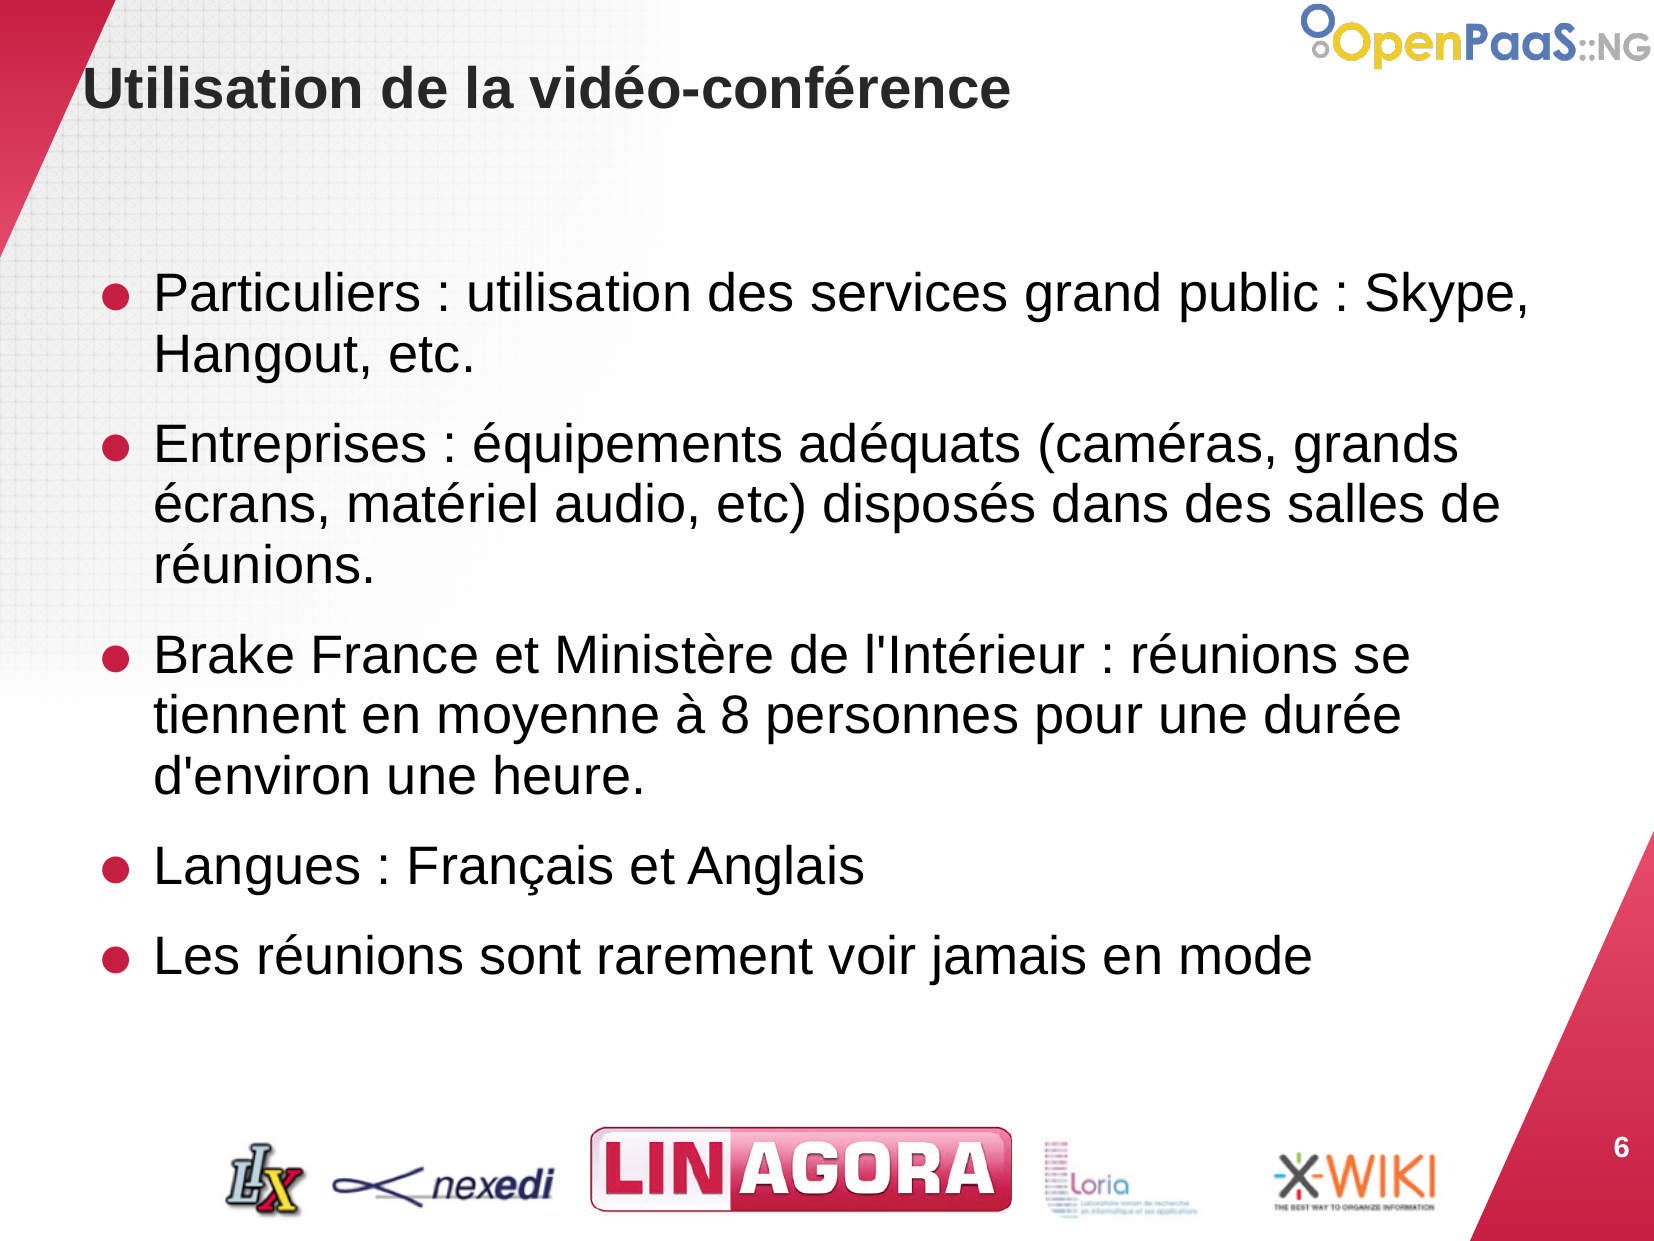

# Utilisation de la vidéo-conférence
Particuliers : utilisation des services grand public : Skype, Hangout, etc.
Entreprises : équipements adéquats (caméras, grands écrans, matériel audio, etc) disposés dans des salles de réunions.
Brake France et Ministère de l'Intérieur : réunions se tiennent en moyenne à 8 personnes pour une durée d'environ une heure.
Langues : Français et Anglais
Les réunions sont rarement voir jamais en mode
6